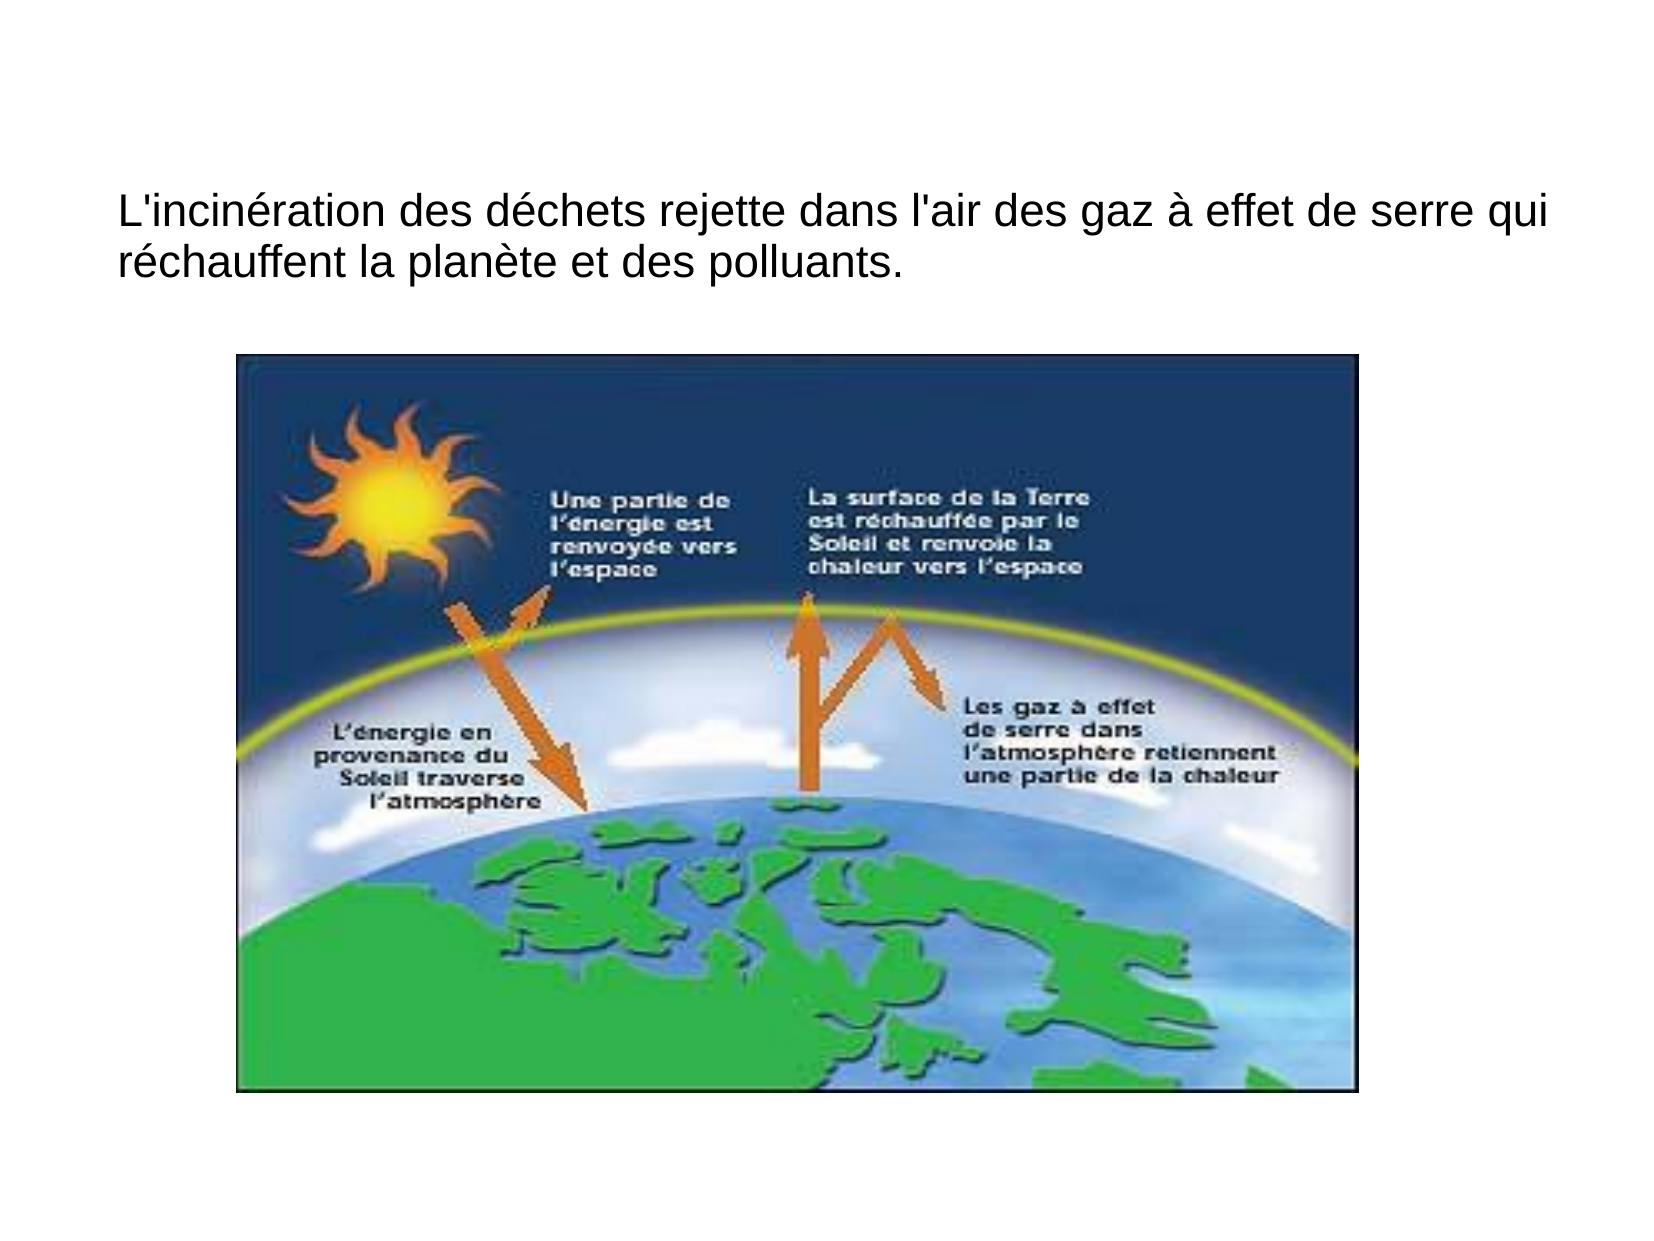

L'incinération des déchets rejette dans l'air des gaz à effet de serre qui réchauffent la planète et des polluants.